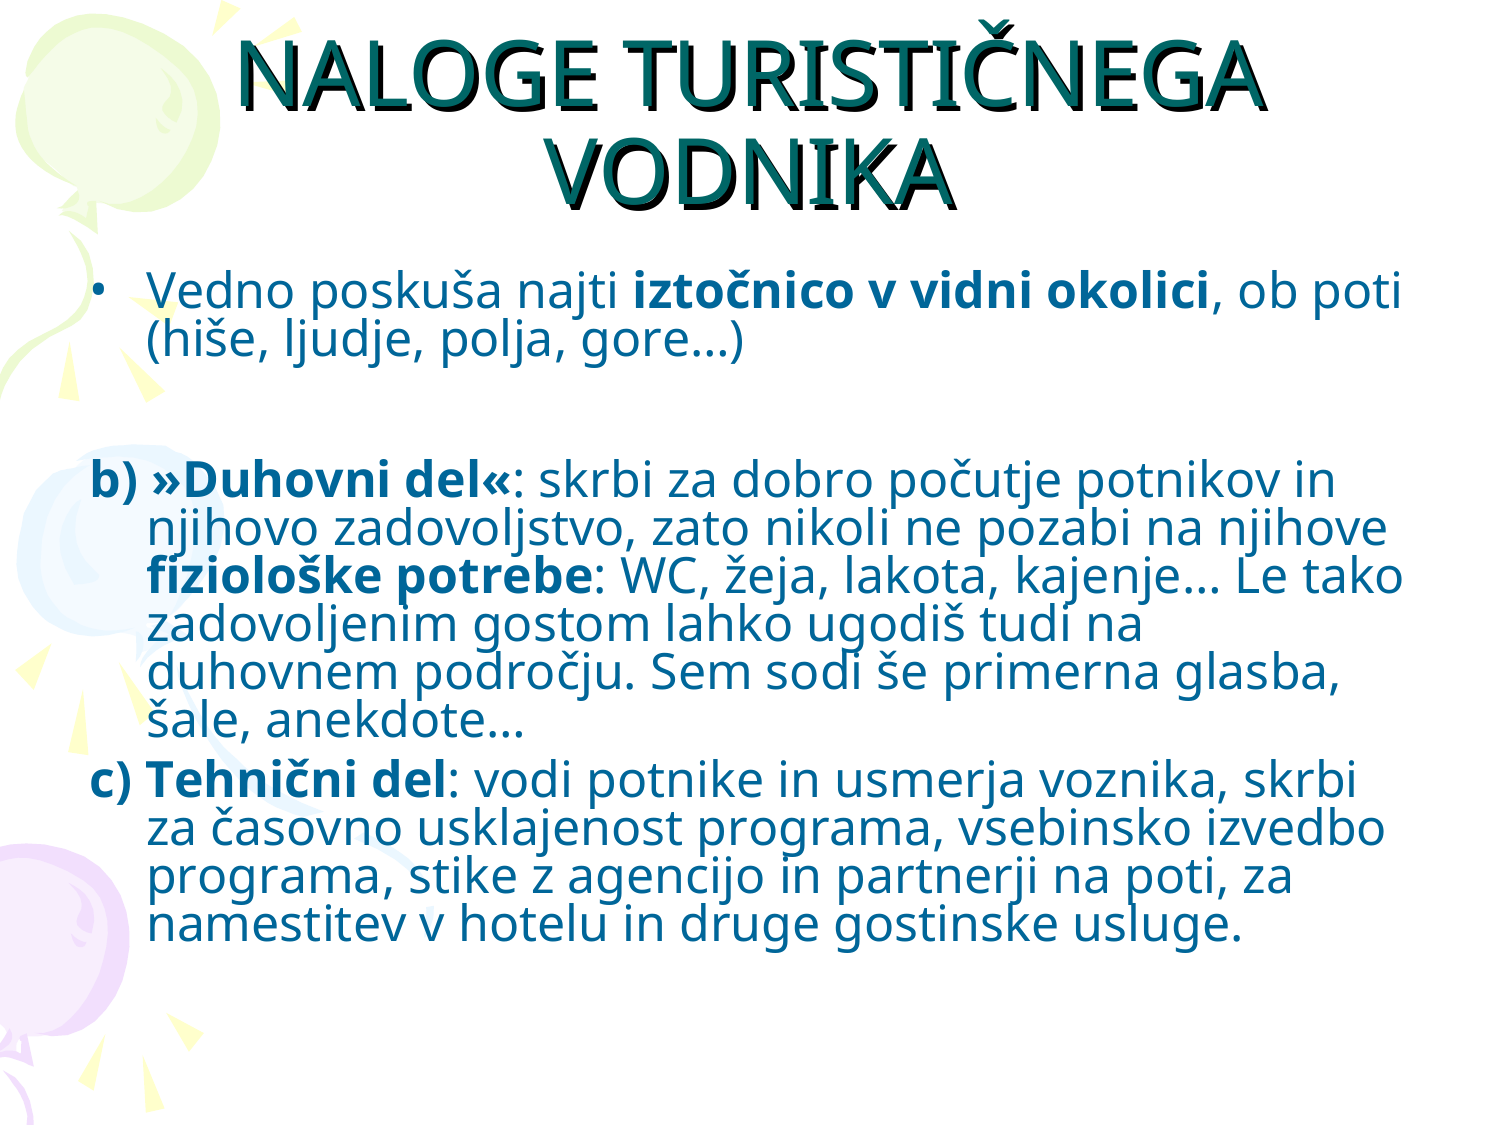

# NALOGE TURISTIČNEGA VODNIKA
Vedno poskuša najti iztočnico v vidni okolici, ob poti (hiše, ljudje, polja, gore…)
b) »Duhovni del«: skrbi za dobro počutje potnikov in njihovo zadovoljstvo, zato nikoli ne pozabi na njihove fiziološke potrebe: WC, žeja, lakota, kajenje… Le tako zadovoljenim gostom lahko ugodiš tudi na duhovnem področju. Sem sodi še primerna glasba, šale, anekdote…
c) Tehnični del: vodi potnike in usmerja voznika, skrbi za časovno usklajenost programa, vsebinsko izvedbo programa, stike z agencijo in partnerji na poti, za namestitev v hotelu in druge gostinske usluge.